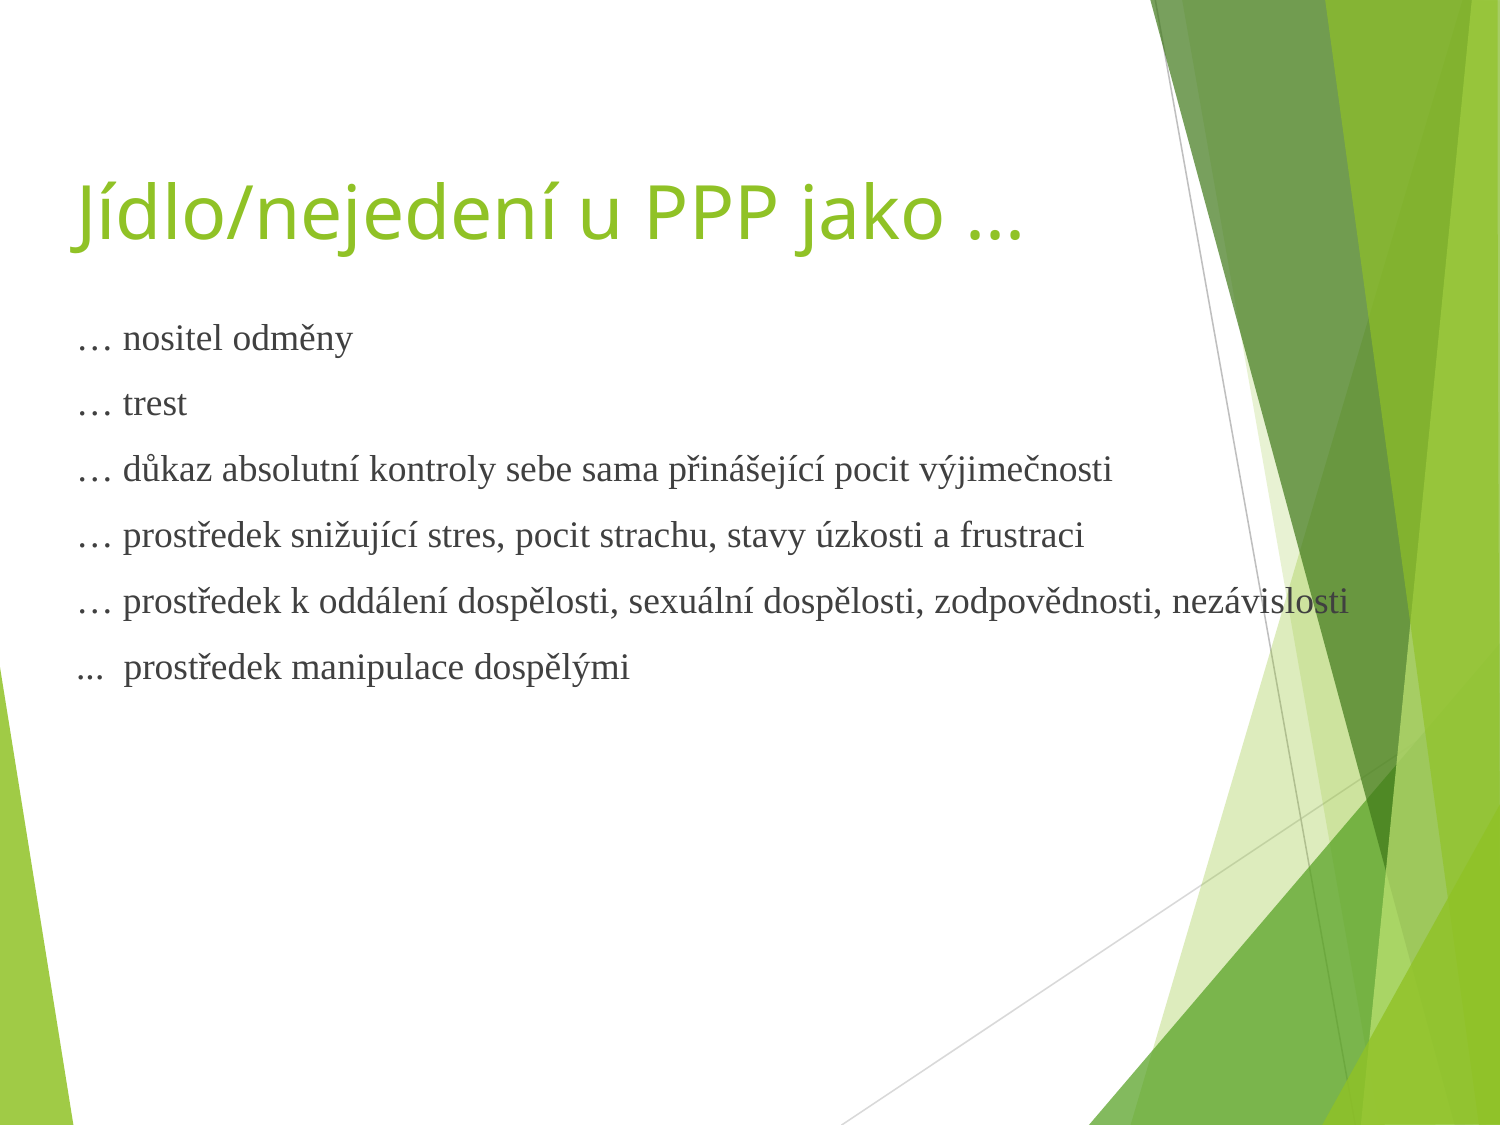

# Jídlo/nejedení u PPP jako ...
… nositel odměny
… trest
… důkaz absolutní kontroly sebe sama přinášející pocit výjimečnosti
… prostředek snižující stres, pocit strachu, stavy úzkosti a frustraci
… prostředek k oddálení dospělosti, sexuální dospělosti, zodpovědnosti, nezávislosti
... prostředek manipulace dospělými